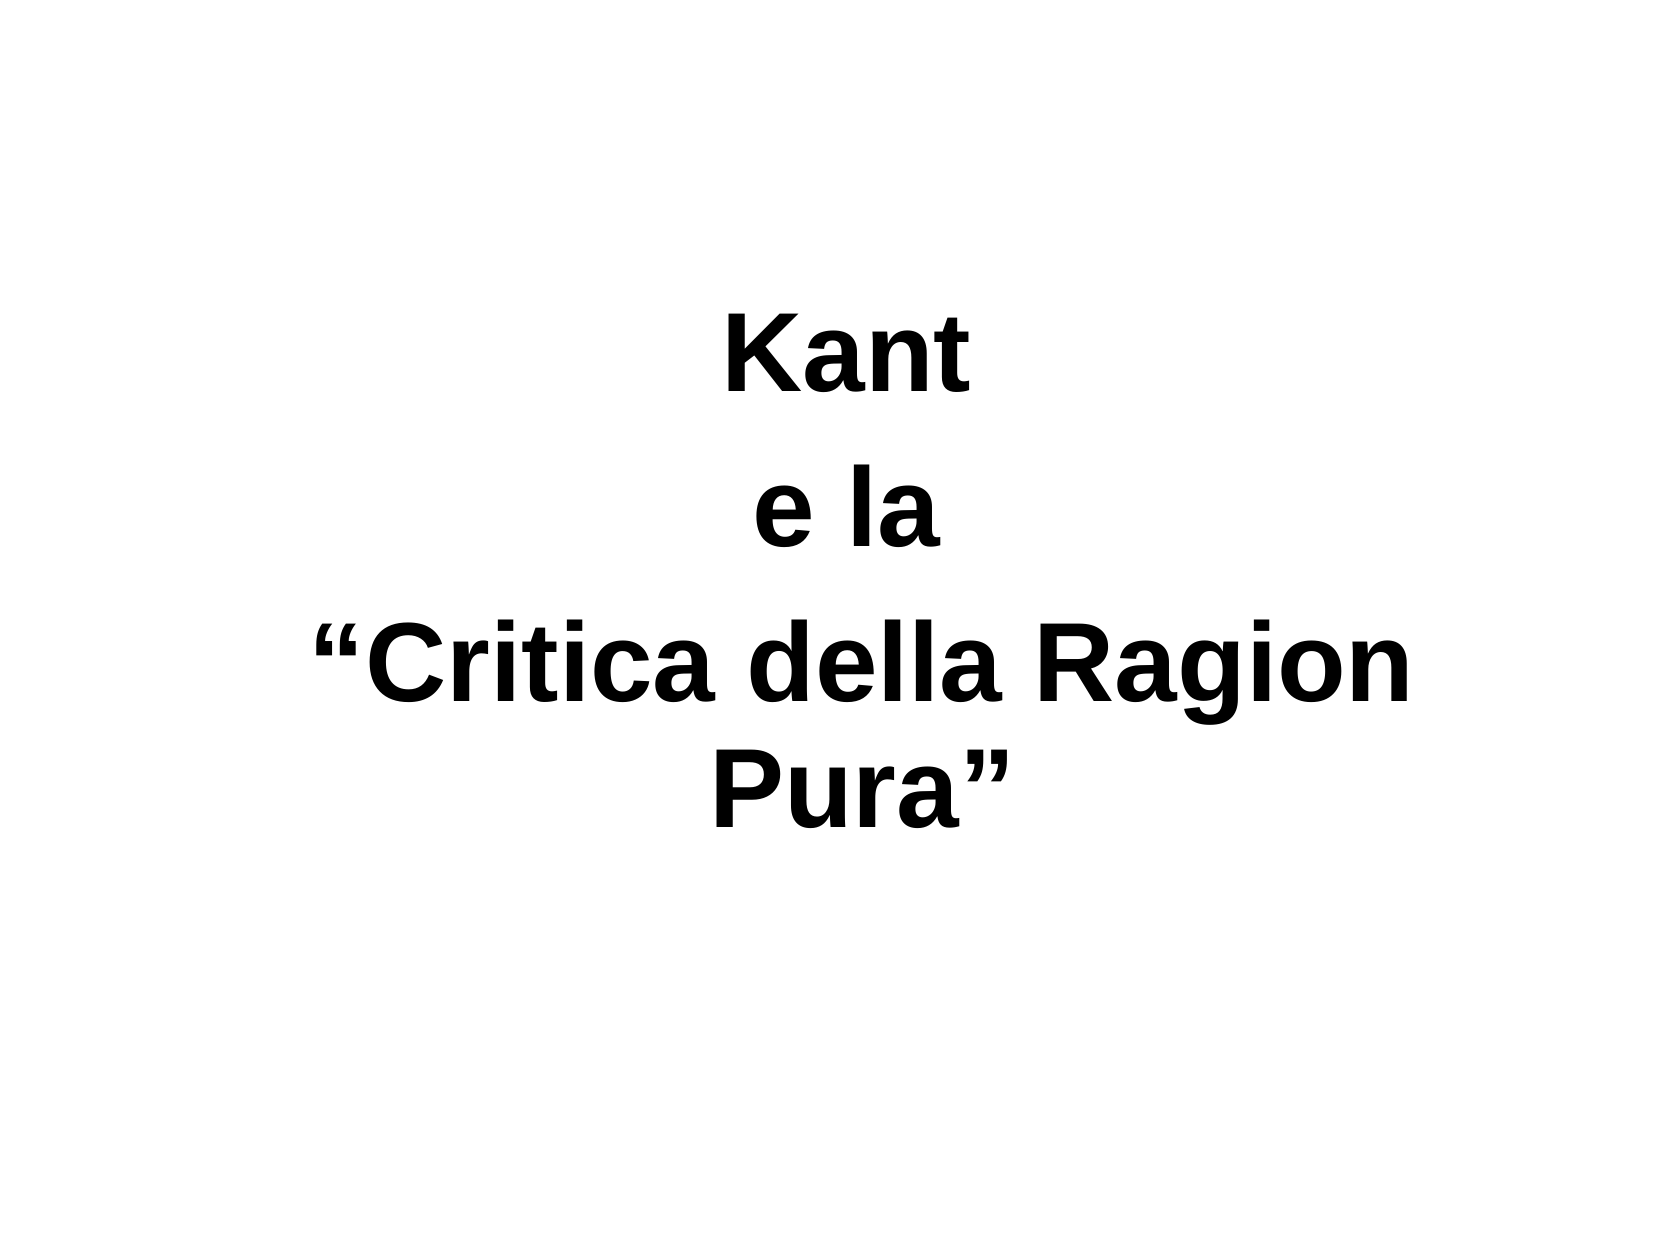

#
Kant
e la
“Critica della Ragion Pura”